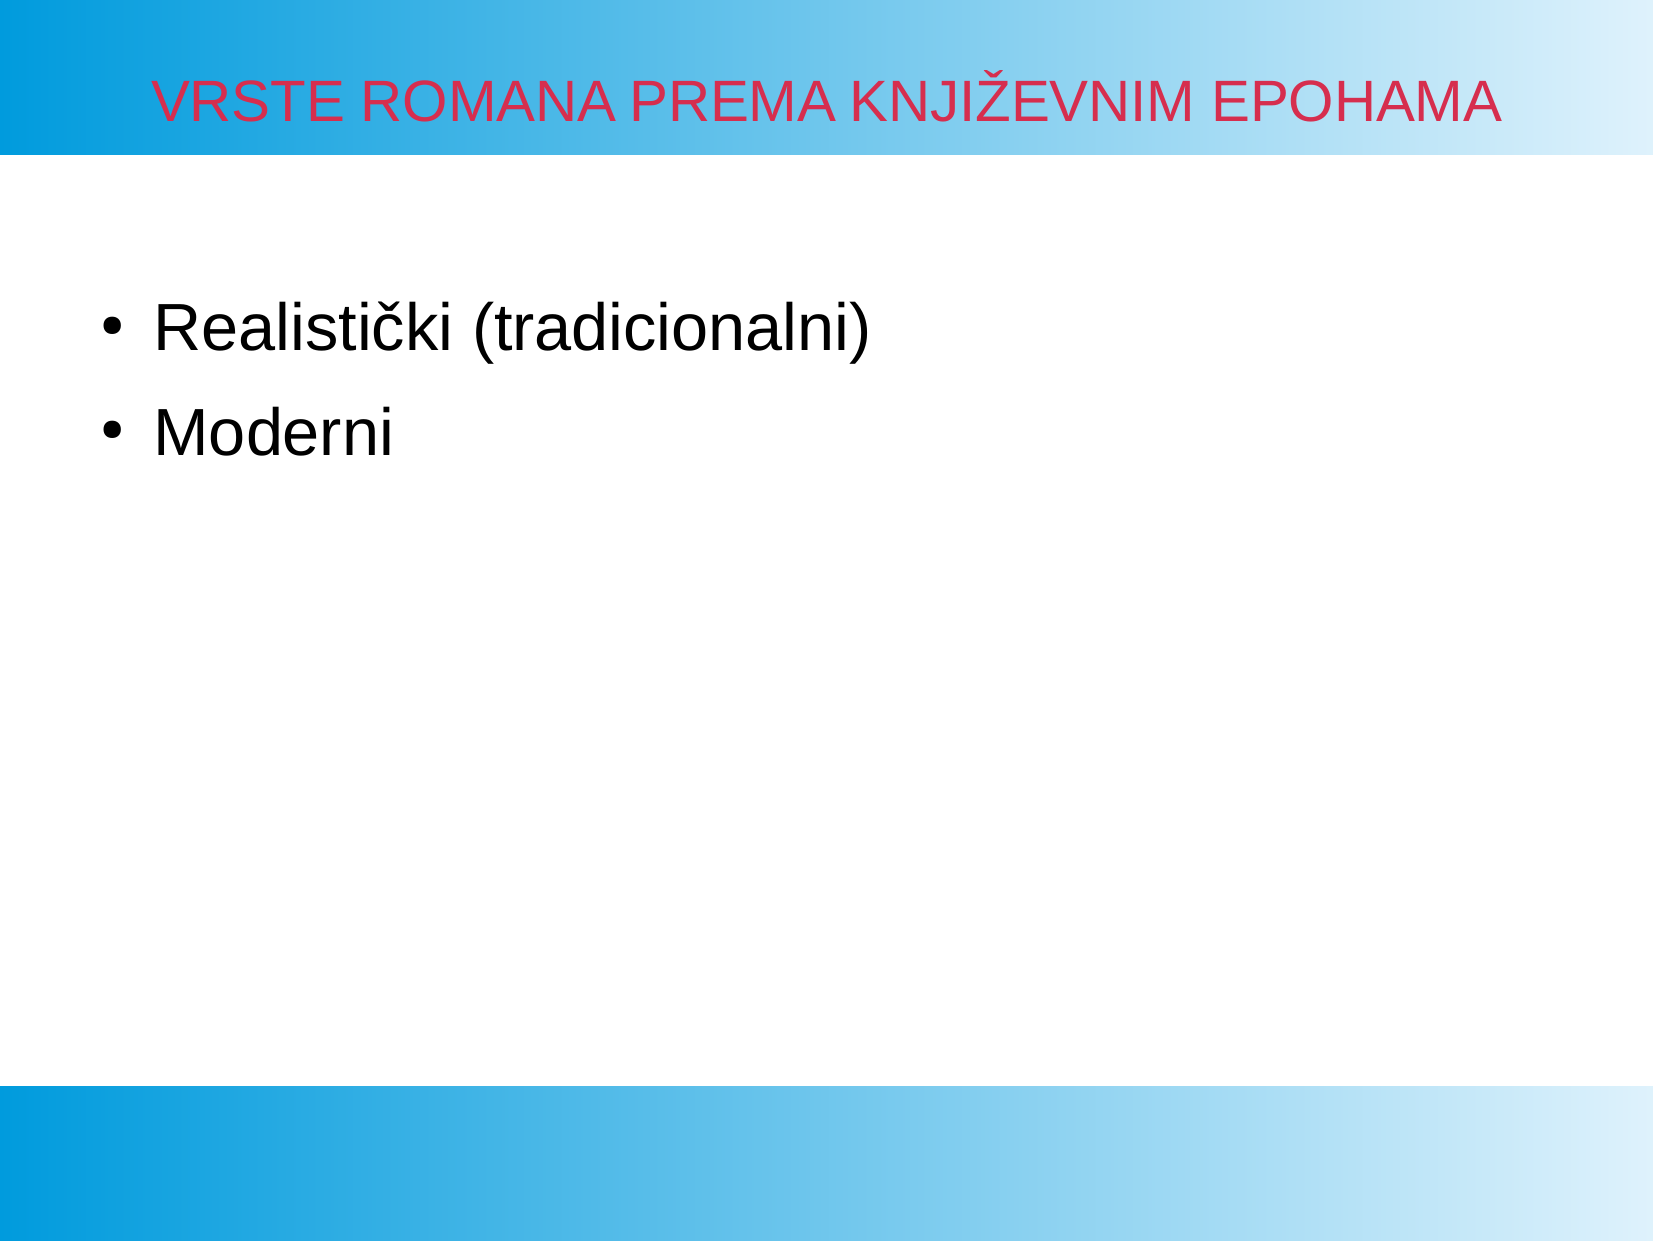

# VRSTE ROMANA PREMA KNJIŽEVNIM EPOHAMA
Realistički (tradicionalni)
Moderni